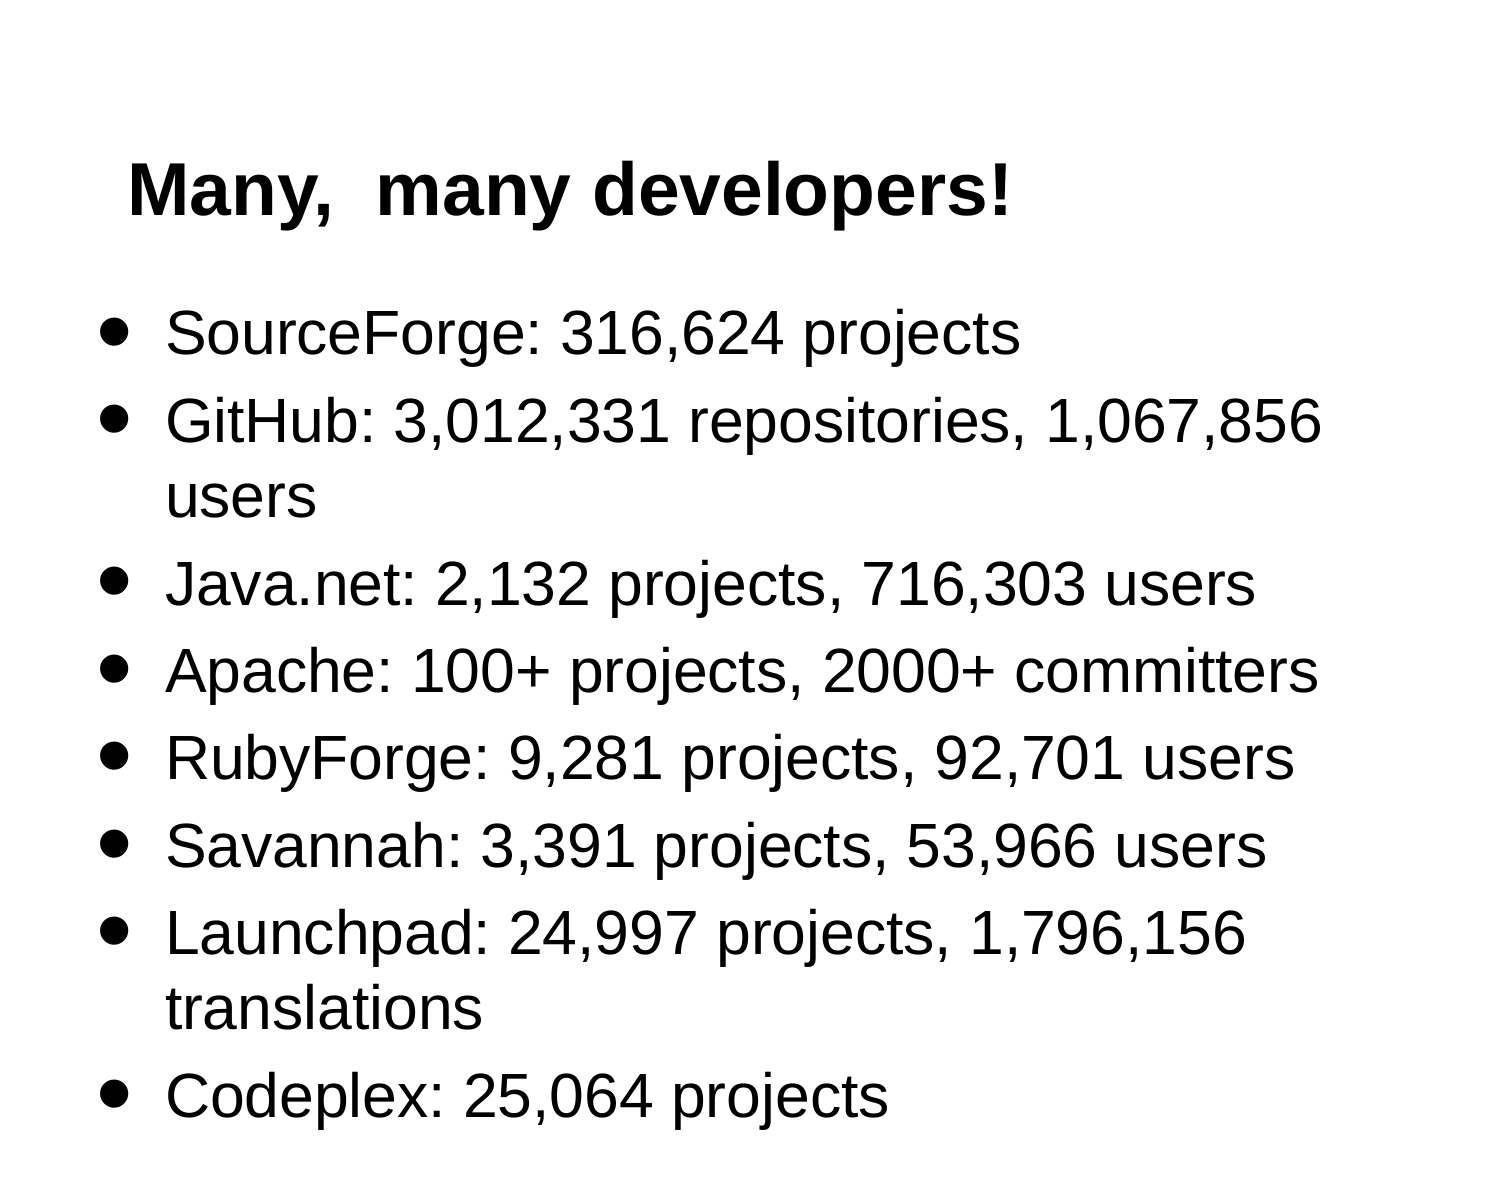

Many, many developers!
# SourceForge: 316,624 projects
GitHub: 3,012,331 repositories, 1,067,856 users
Java.net: 2,132 projects, 716,303 users
Apache: 100+ projects, 2000+ committers
RubyForge: 9,281 projects, 92,701 users
Savannah: 3,391 projects, 53,966 users
Launchpad: 24,997 projects, 1,796,156 translations
Codeplex: 25,064 projects